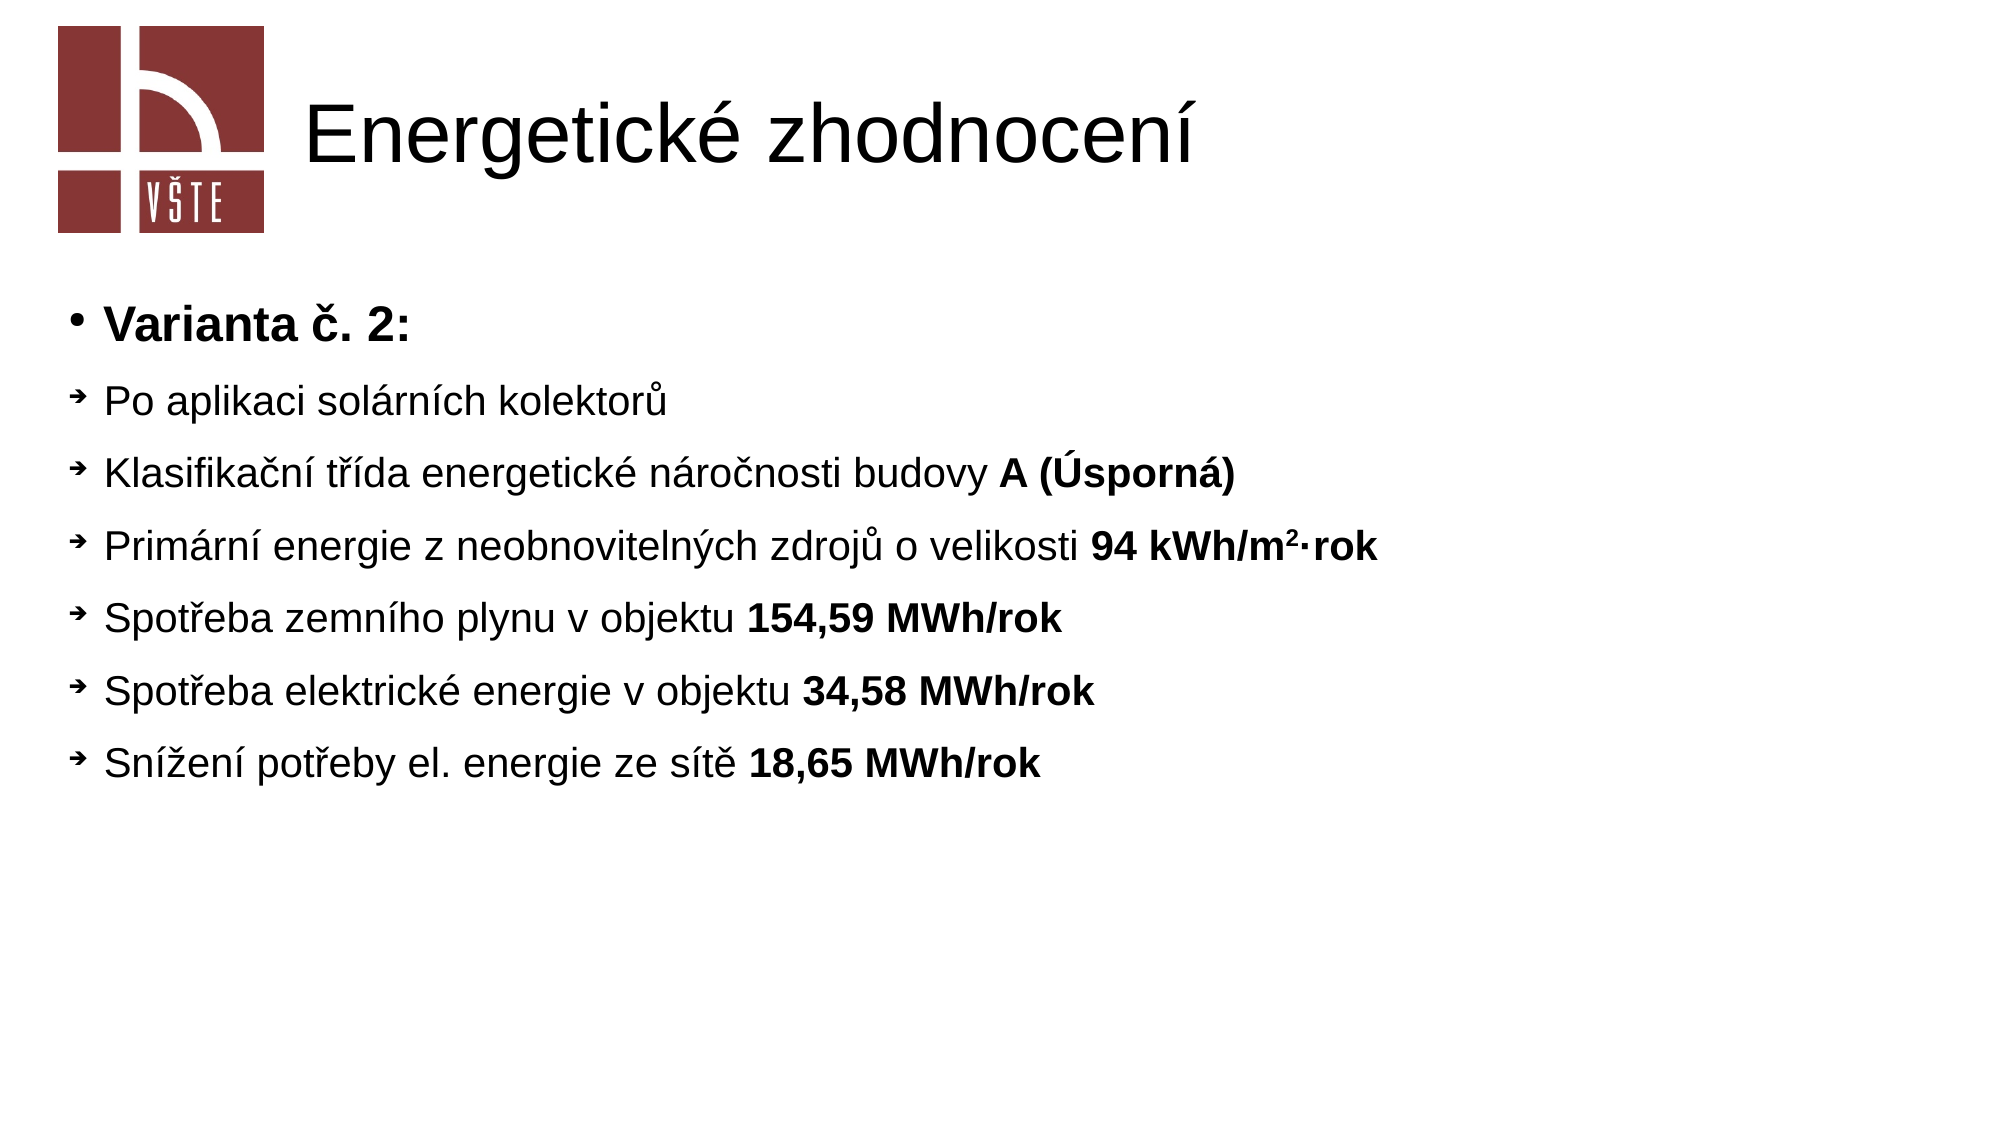

Energetické zhodnocení
Varianta č. 2:
Po aplikaci solárních kolektorů
Klasifikační třída energetické náročnosti budovy A (Úsporná)
Primární energie z neobnovitelných zdrojů o velikosti 94 kWh/m2·rok
Spotřeba zemního plynu v objektu 154,59 MWh/rok
Spotřeba elektrické energie v objektu 34,58 MWh/rok
Snížení potřeby el. energie ze sítě 18,65 MWh/rok